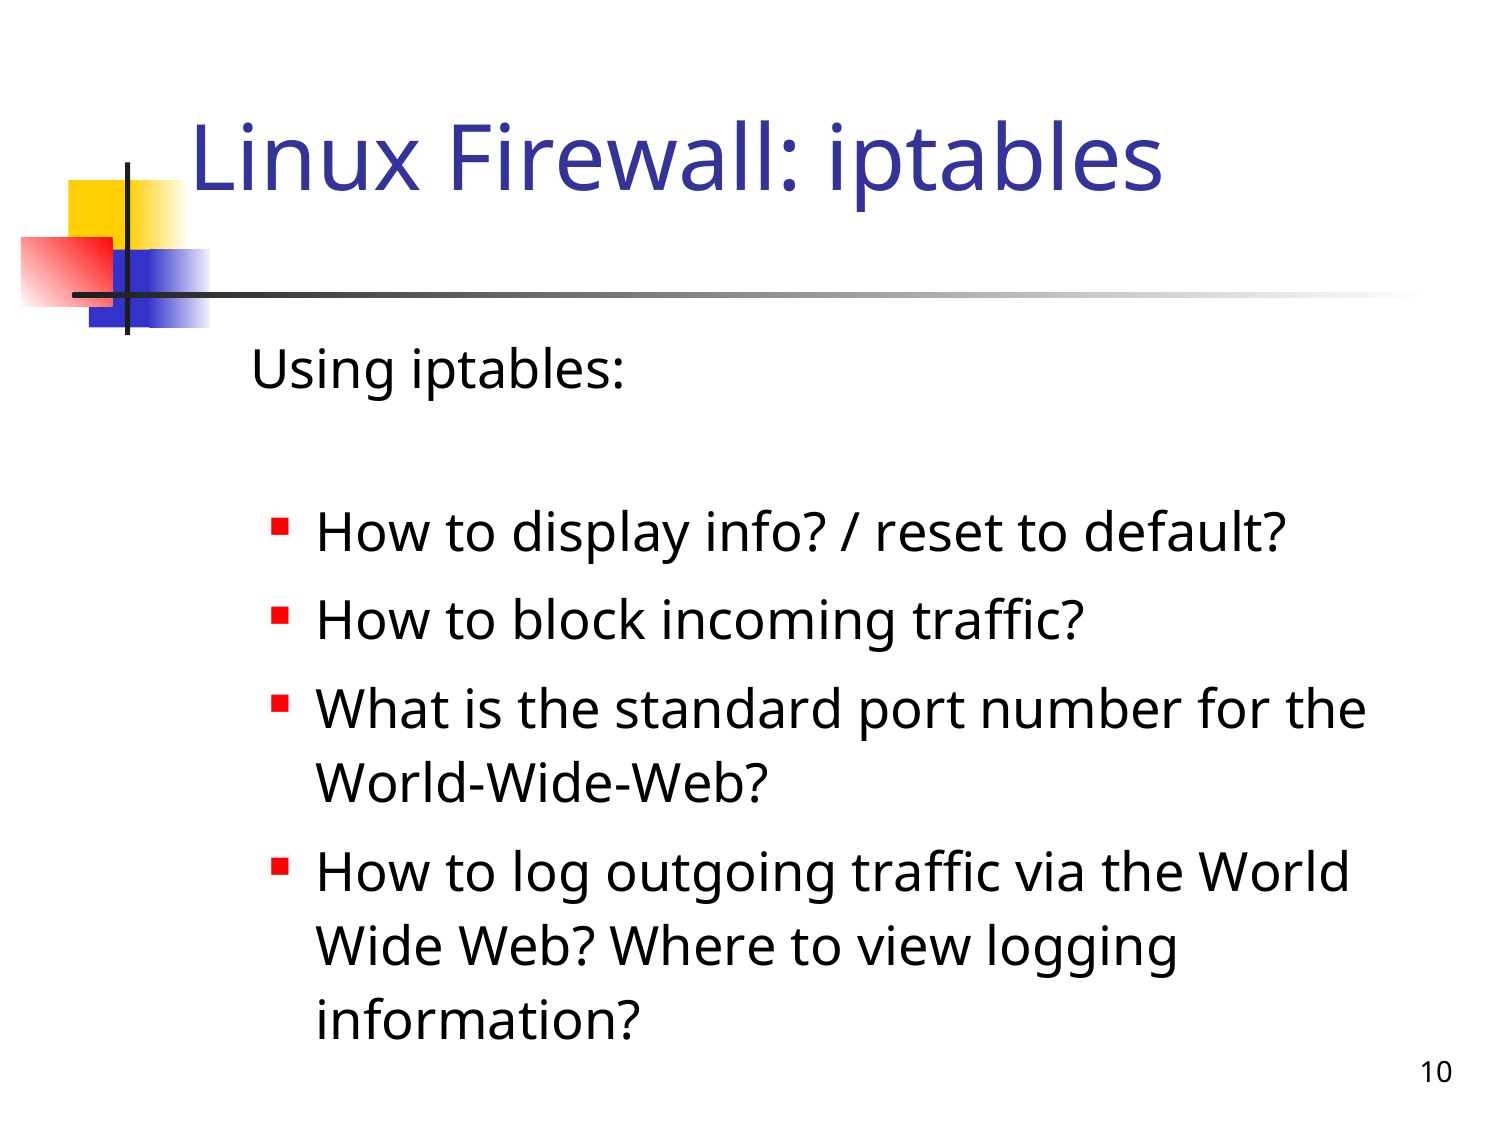

# Linux Firewall: iptables
Using iptables:
How to display info? / reset to default?
How to block incoming traffic?
What is the standard port number for the World-Wide-Web?
How to log outgoing traffic via the World Wide Web? Where to view logging information?
10